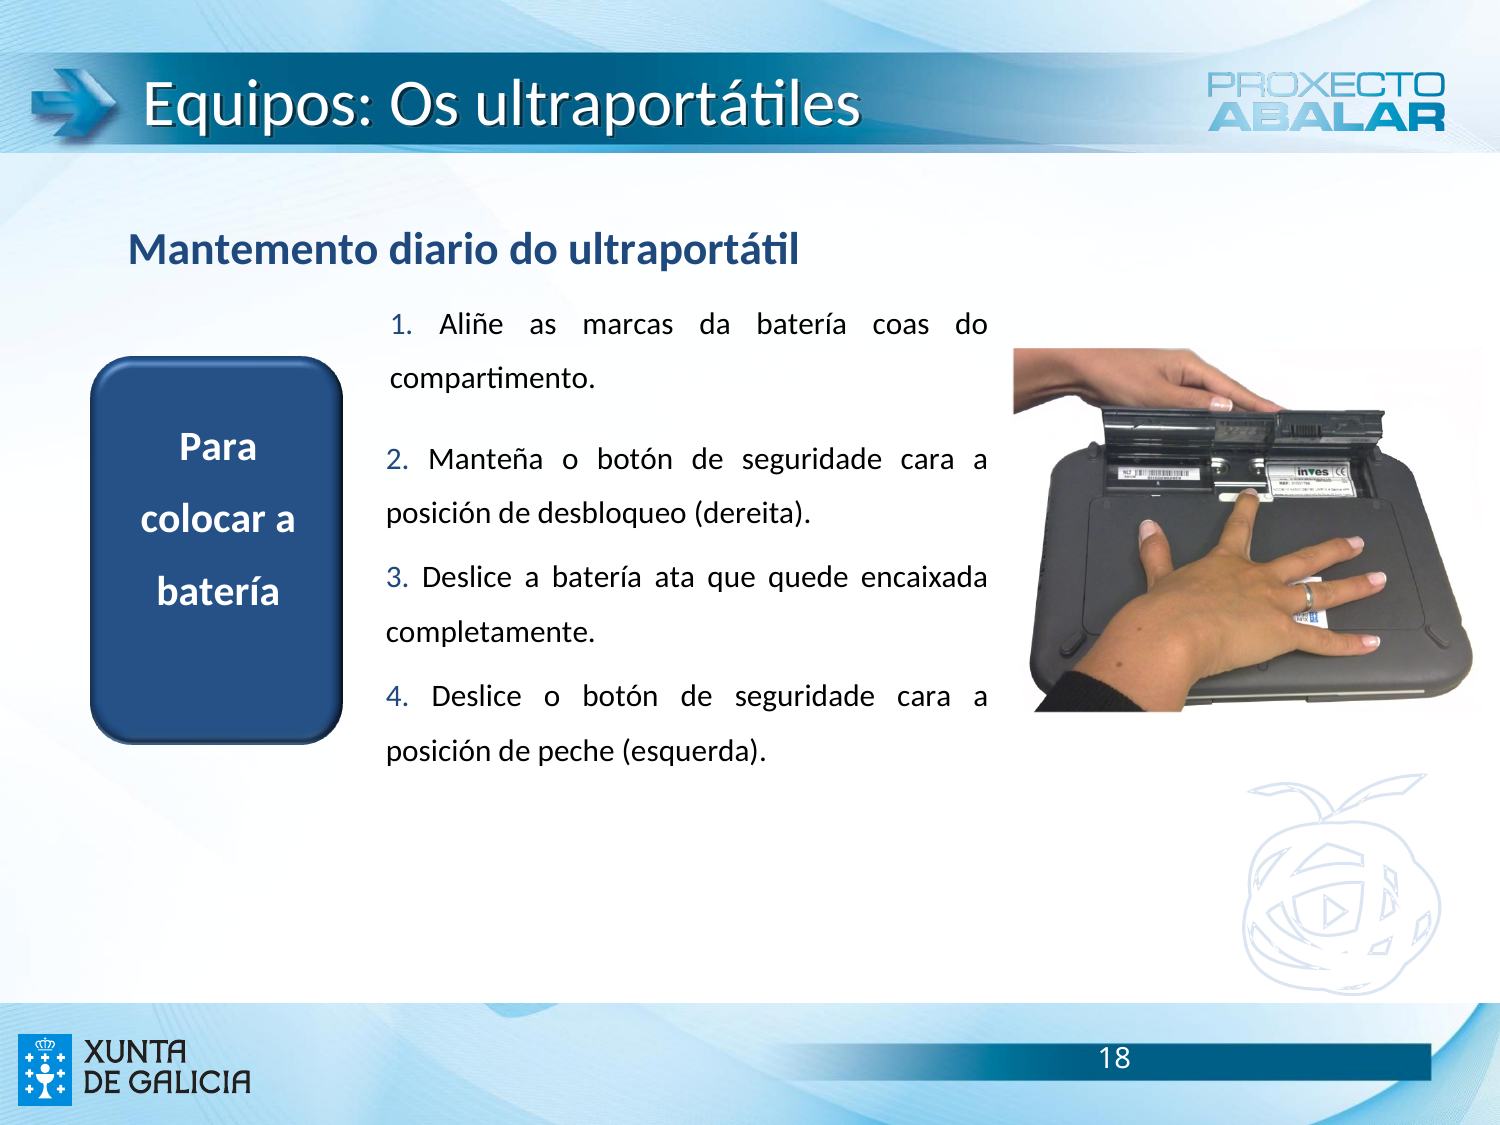

Equipos: Os ultraportátiles
Mantemento diario do ultraportátil
1. Aliñe as marcas da batería coas do compartimento.
Para colocar a batería
2. Manteña o botón de seguridade cara a posición de desbloqueo (dereita).
3. Deslice a batería ata que quede encaixada completamente.
4. Deslice o botón de seguridade cara a posición de peche (esquerda).